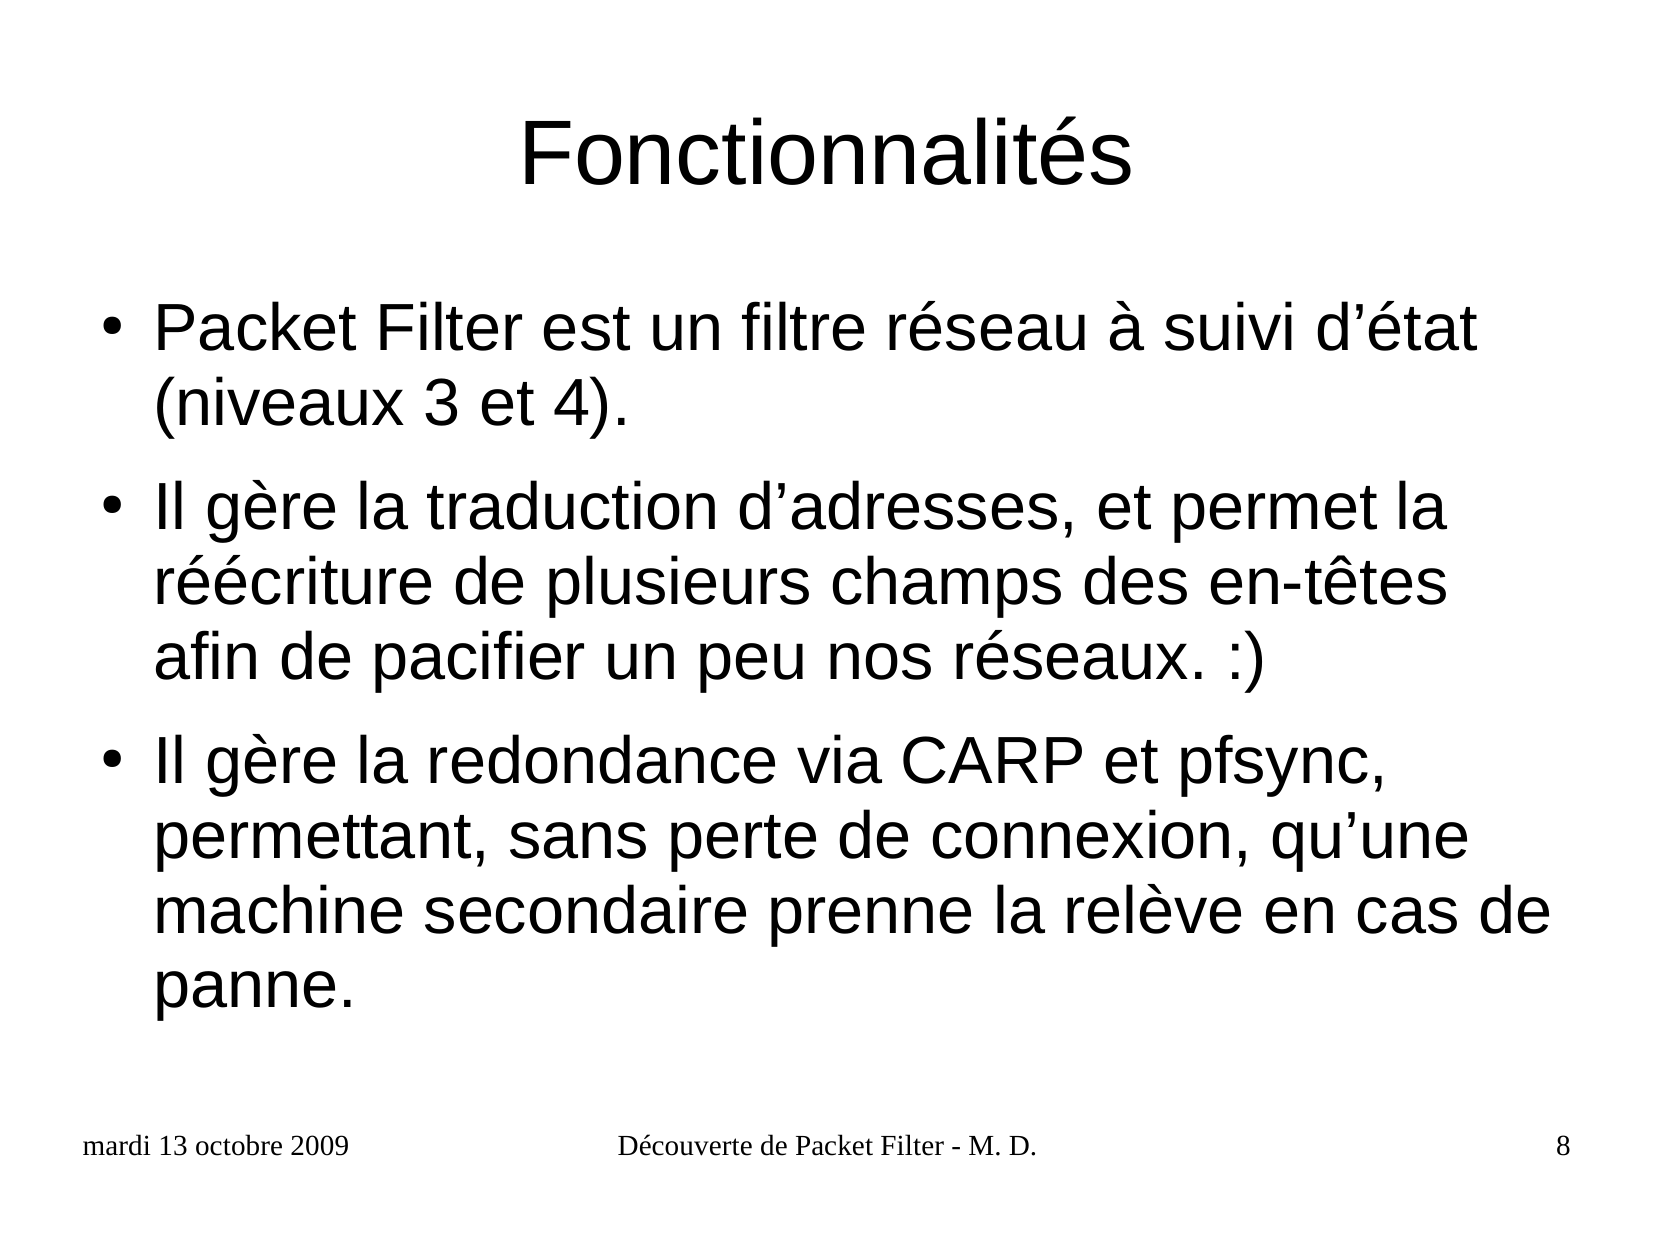

# Fonctionnalités
Packet Filter est un filtre réseau à suivi d’état (niveaux 3 et 4).
Il gère la traduction d’adresses, et permet la réécriture de plusieurs champs des en-têtes afin de pacifier un peu nos réseaux. :)
Il gère la redondance via CARP et pfsync, permettant, sans perte de connexion, qu’une machine secondaire prenne la relève en cas de panne.
mardi 13 octobre 2009
Découverte de Packet Filter - M. D.
8